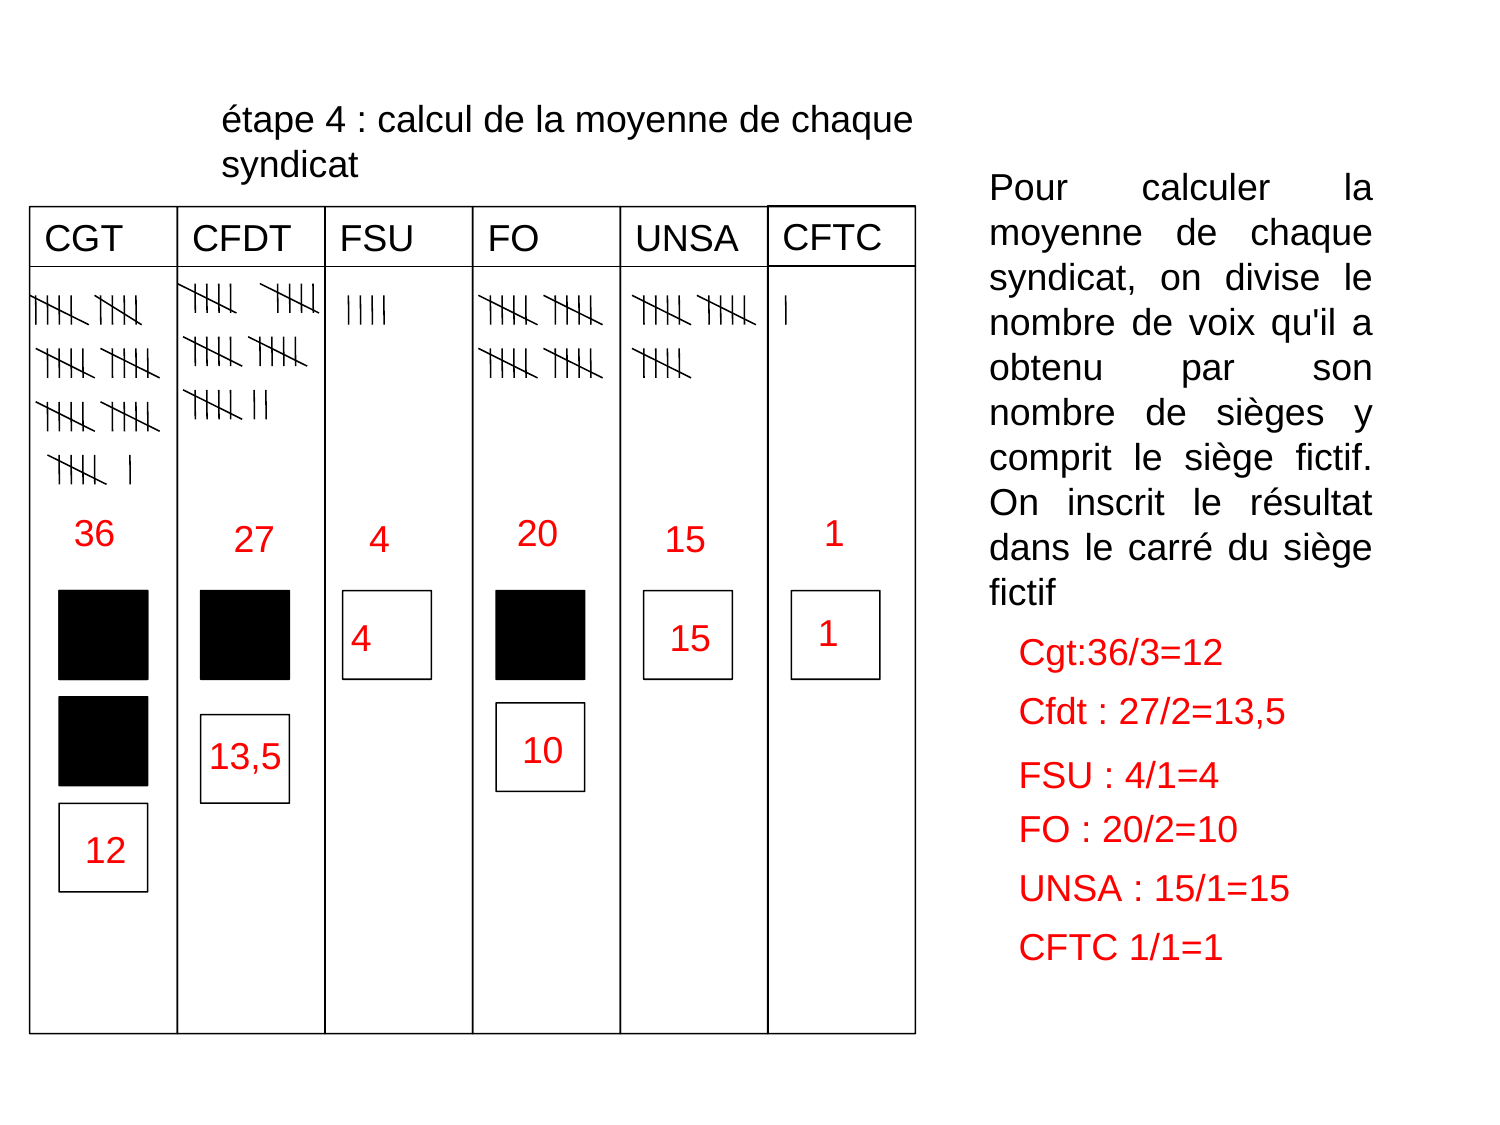

étape 4 : calcul de la moyenne de chaque syndicat
Pour calculer la moyenne de chaque syndicat, on divise le nombre de voix qu'il a obtenu par son nombre de sièges y comprit le siège fictif. On inscrit le résultat dans le carré du siège fictif
CFTC
CGT
CFDT
FSU
FO
UNSA
1
36
20
27
4
15
1
4
15
Cgt:36/3=12
Cfdt : 27/2=13,5
10
13,5
FSU : 4/1=4
FO : 20/2=10
12
UNSA : 15/1=15
CFTC 1/1=1